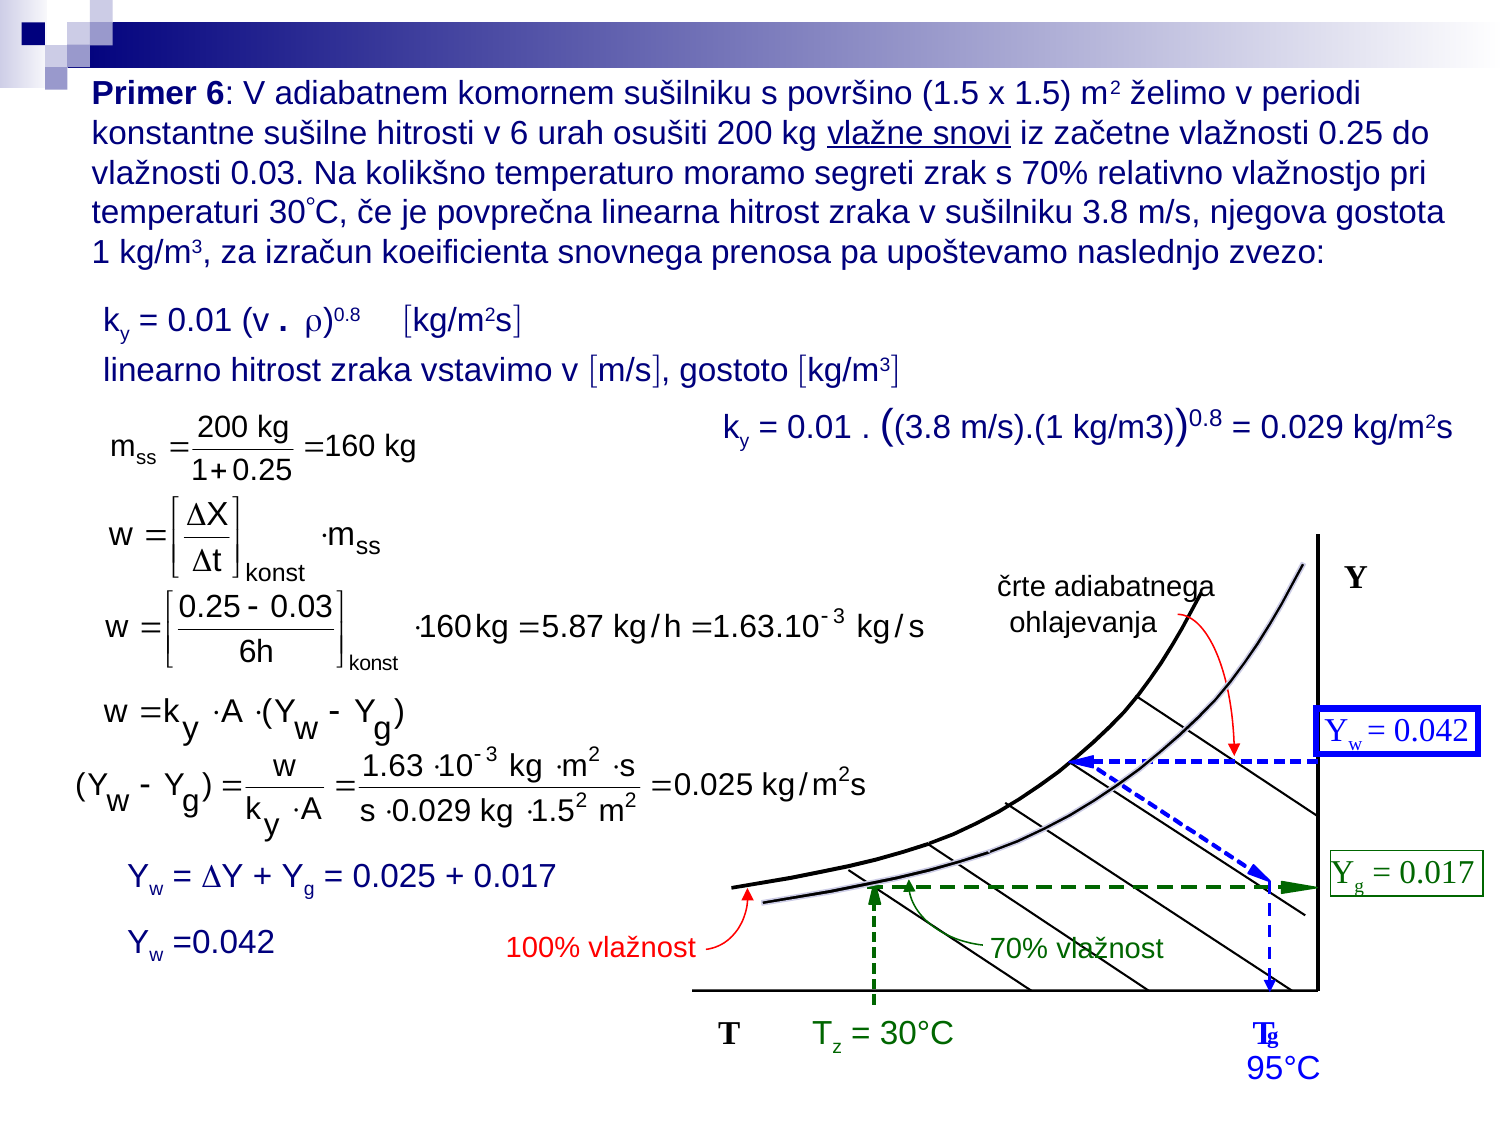

Primer 6: V adiabatnem komornem sušilniku s površino (1.5 x 1.5) m2 želimo v periodi konstantne sušilne hitrosti v 6 urah osušiti 200 kg vlažne snovi iz začetne vlažnosti 0.25 do vlažnosti 0.03. Na kolikšno temperaturo moramo segreti zrak s 70% relativno vlažnostjo pri temperaturi 30C, če je povprečna linearna hitrost zraka v sušilniku 3.8 m/s, njegova gostota 1 kg/m3, za izračun koeificienta snovnega prenosa pa upoštevamo naslednjo zvezo:
ky = 0.01 (v .)0.8 	kg/m2s
linearno hitrost zraka vstavimo v m/s, gostoto kg/m3
ky = 0.01 . ((3.8 m/s).(1 kg/m3))0.8 = 0.029 kg/m2s
Y
črte adiabatnega
ohlajevanja
 Yw = 0.042
Yw = Y + Yg = 0.025 + 0.017
Yw =0.042
Yg = 0.017
 100% vlažnost
 70% vlažnost
Tz = 30°C
T
T
g
95°C